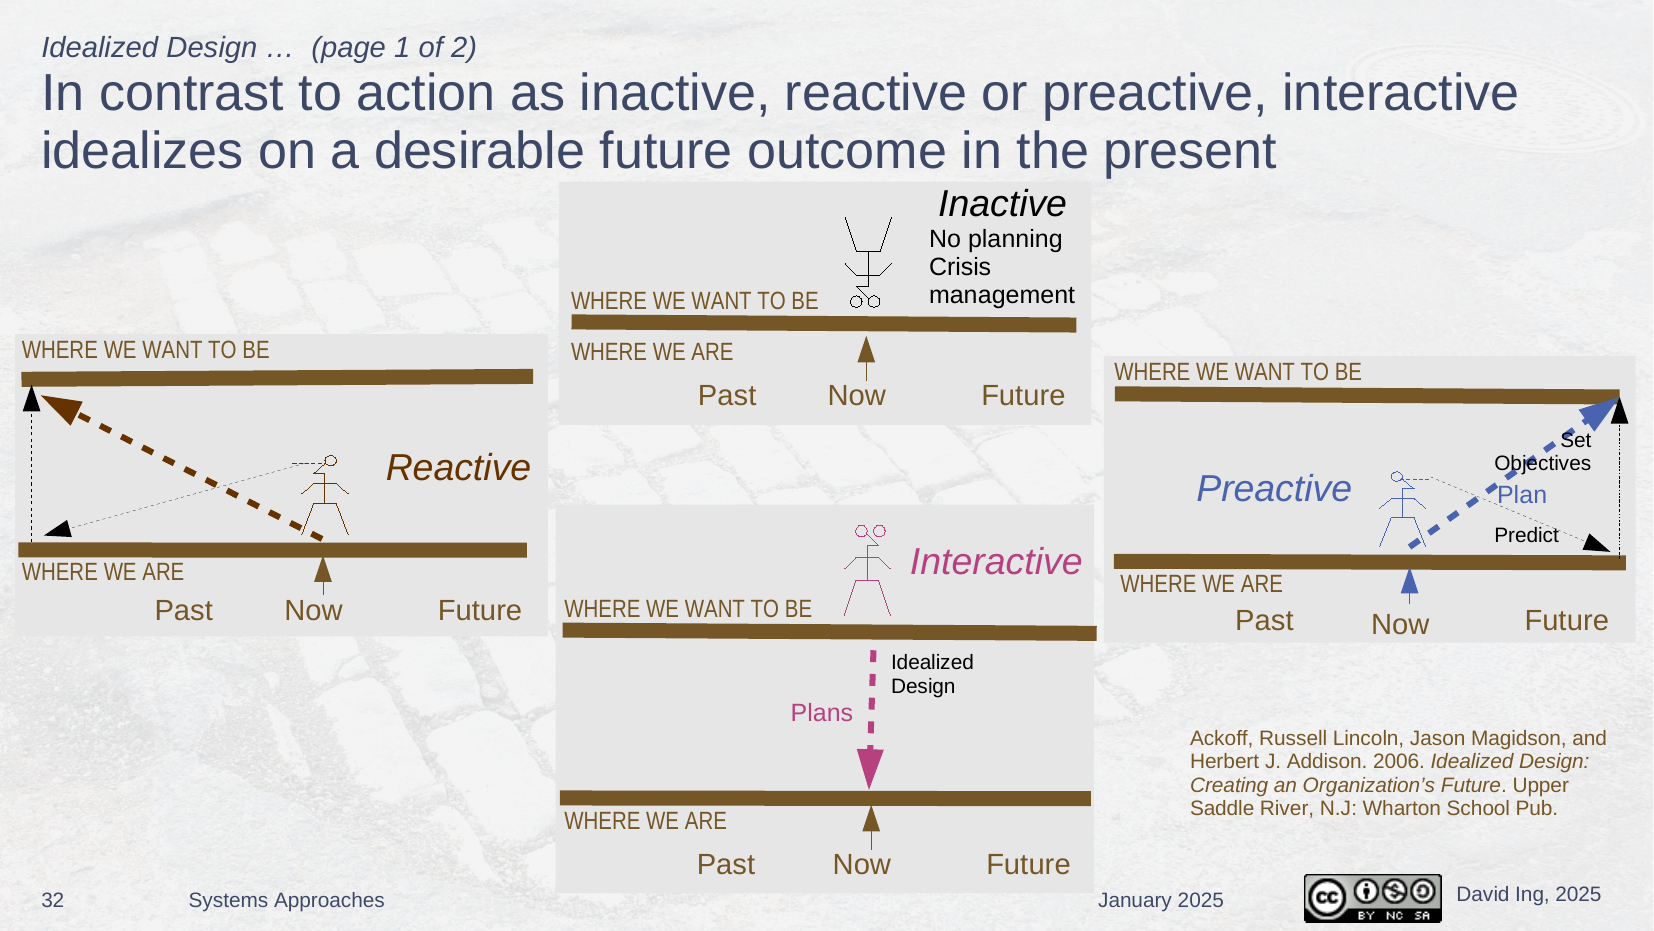

# Idealized Design … (page 1 of 2) In contrast to action as inactive, reactive or preactive, interactive idealizes on a desirable future outcome in the present
Inactive
No planning
Crisis management
WHERE WE WANT TO BE
WHERE WE ARE
Past
Now
Future
WHERE WE WANT TO BE
Reactive
WHERE WE ARE
Past
Now
Future
WHERE WE WANT TO BE
Set Objectives
Preactive
Plan
Predict
WHERE WE ARE
Past
Future
Now
Interactive
WHERE WE WANT TO BE
Idealized Design
Plans
WHERE WE ARE
Past
Now
Future
Ackoff, Russell Lincoln, Jason Magidson, and Herbert J. Addison. 2006. Idealized Design: Creating an Organization’s Future. Upper Saddle River, N.J: Wharton School Pub.
Systems Approaches
January 2025